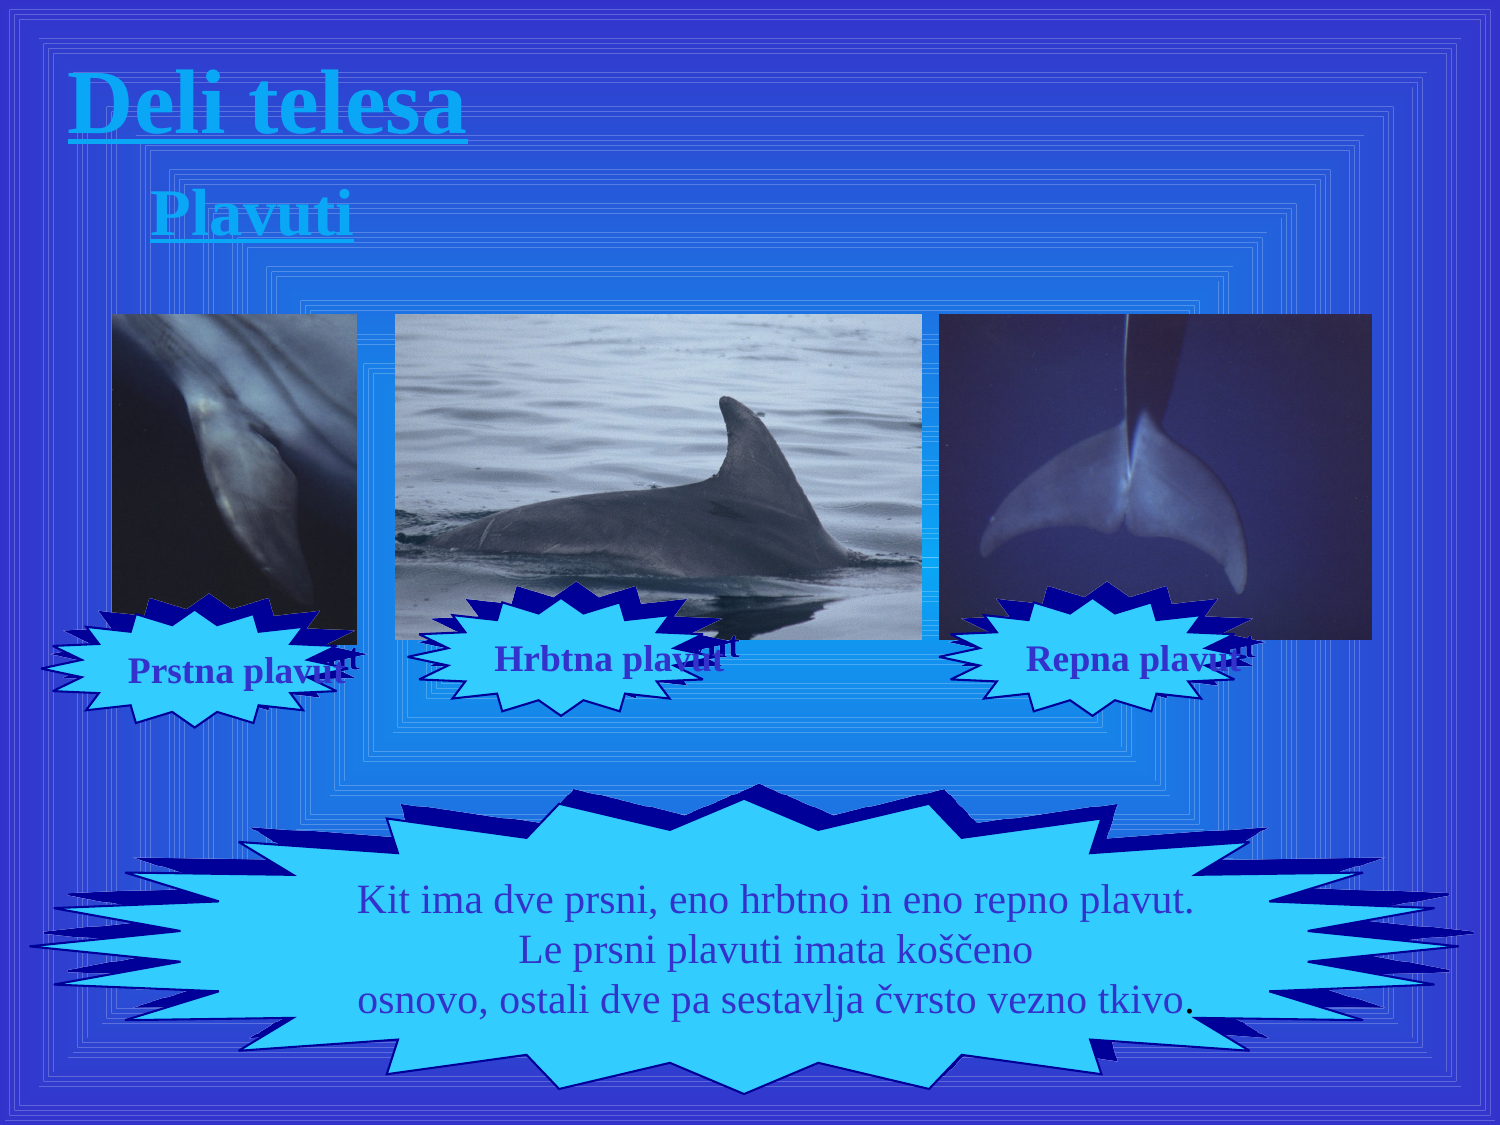

Deli telesa
Plavuti
Hrbtna plavut
Repna plavut
Prstna plavut
Kit ima dve prsni, eno hrbtno in eno repno plavut.
Le prsni plavuti imata koščeno
osnovo, ostali dve pa sestavlja čvrsto vezno tkivo.